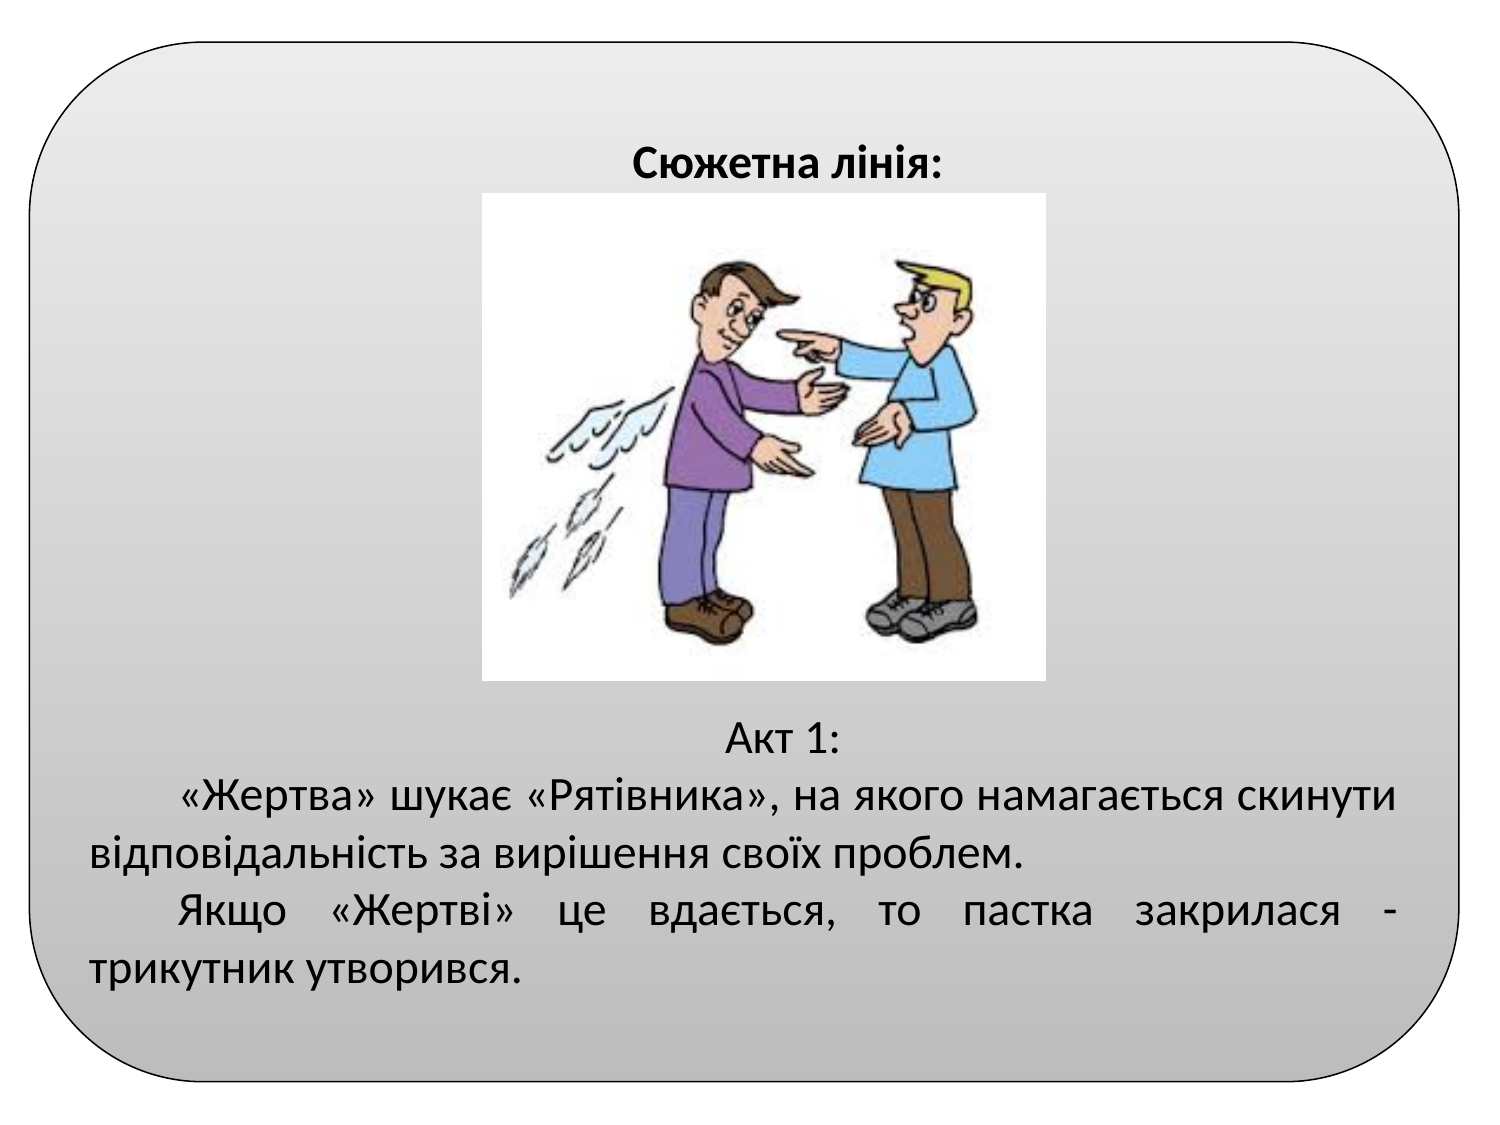

Сюжетна лінія:
Акт 1:
«Жертва» шукає «Рятівника», на якого намагається скинути відповідальність за вирішення своїх проблем.
Якщо «Жертві» це вдається, то пастка закрилася - трикутник утворився.